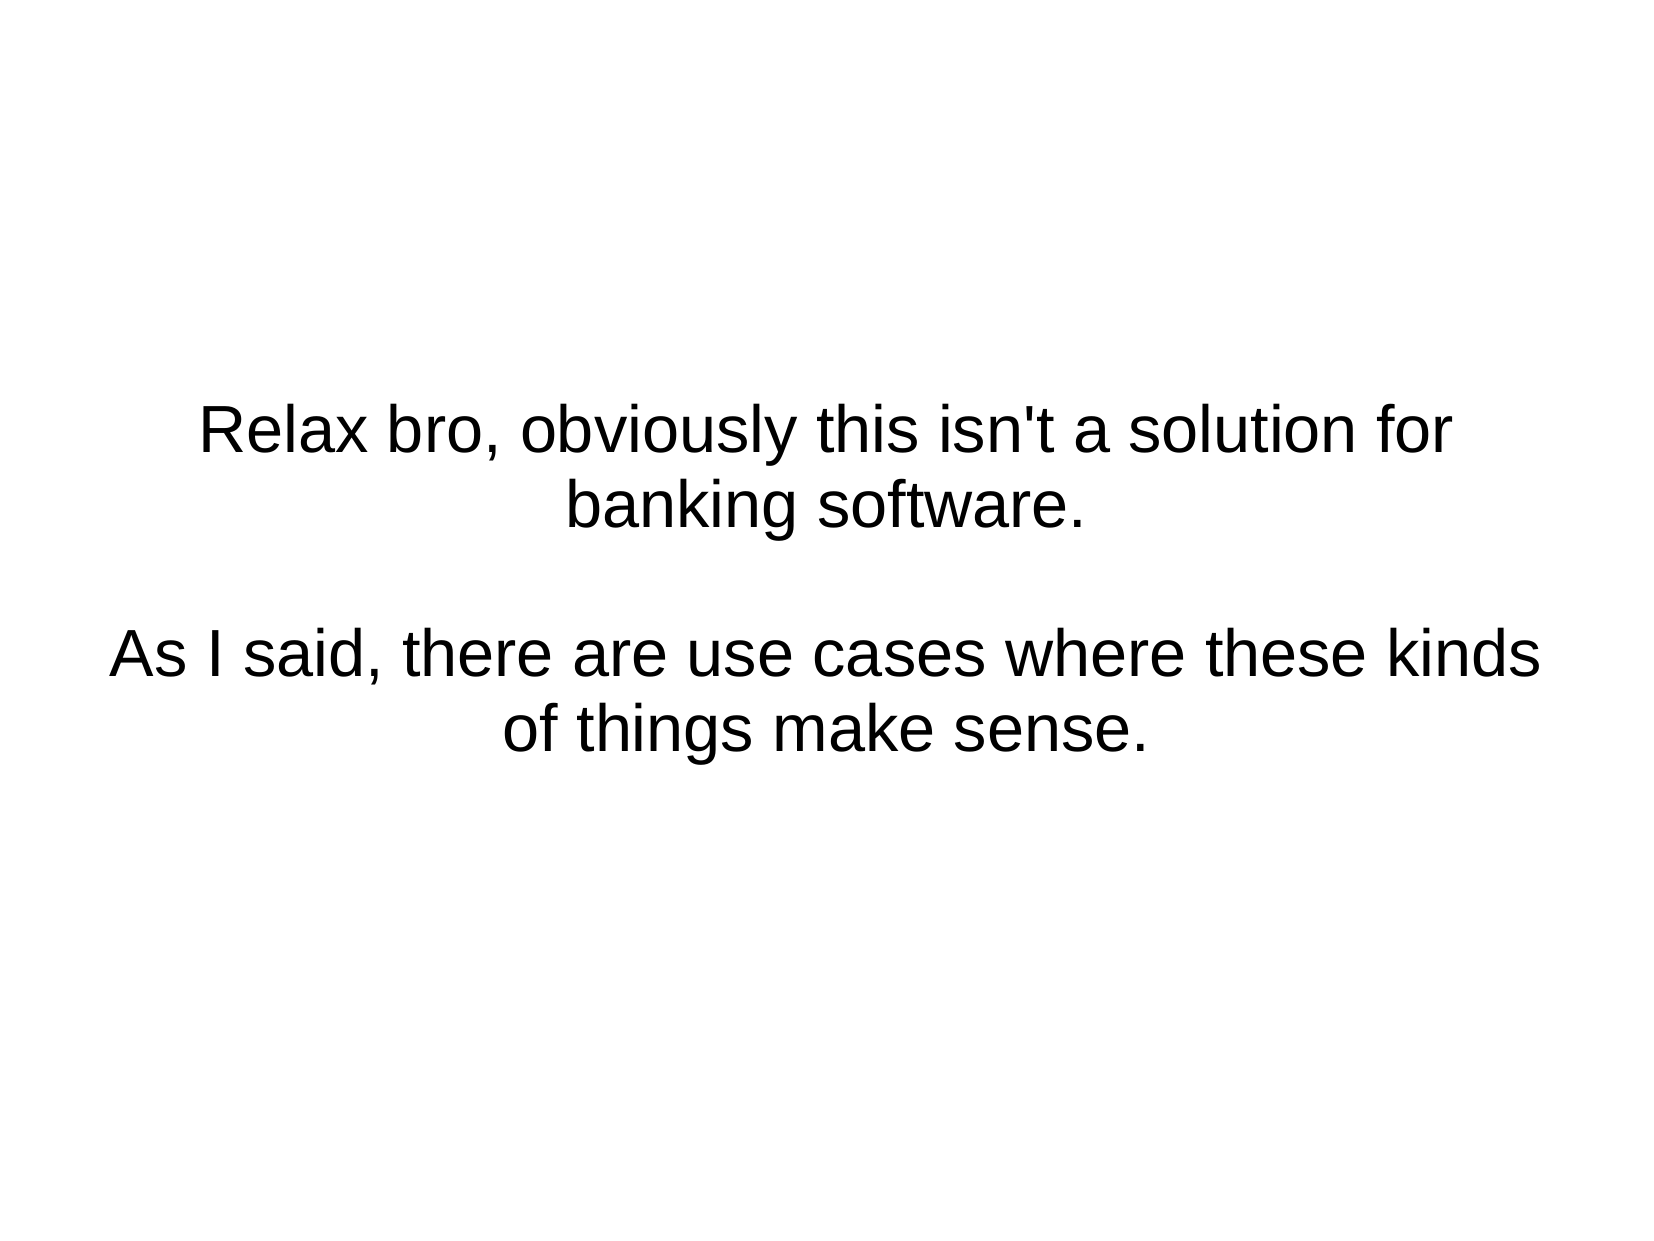

# Relax bro, obviously this isn't a solution for banking software.
As I said, there are use cases where these kinds of things make sense.